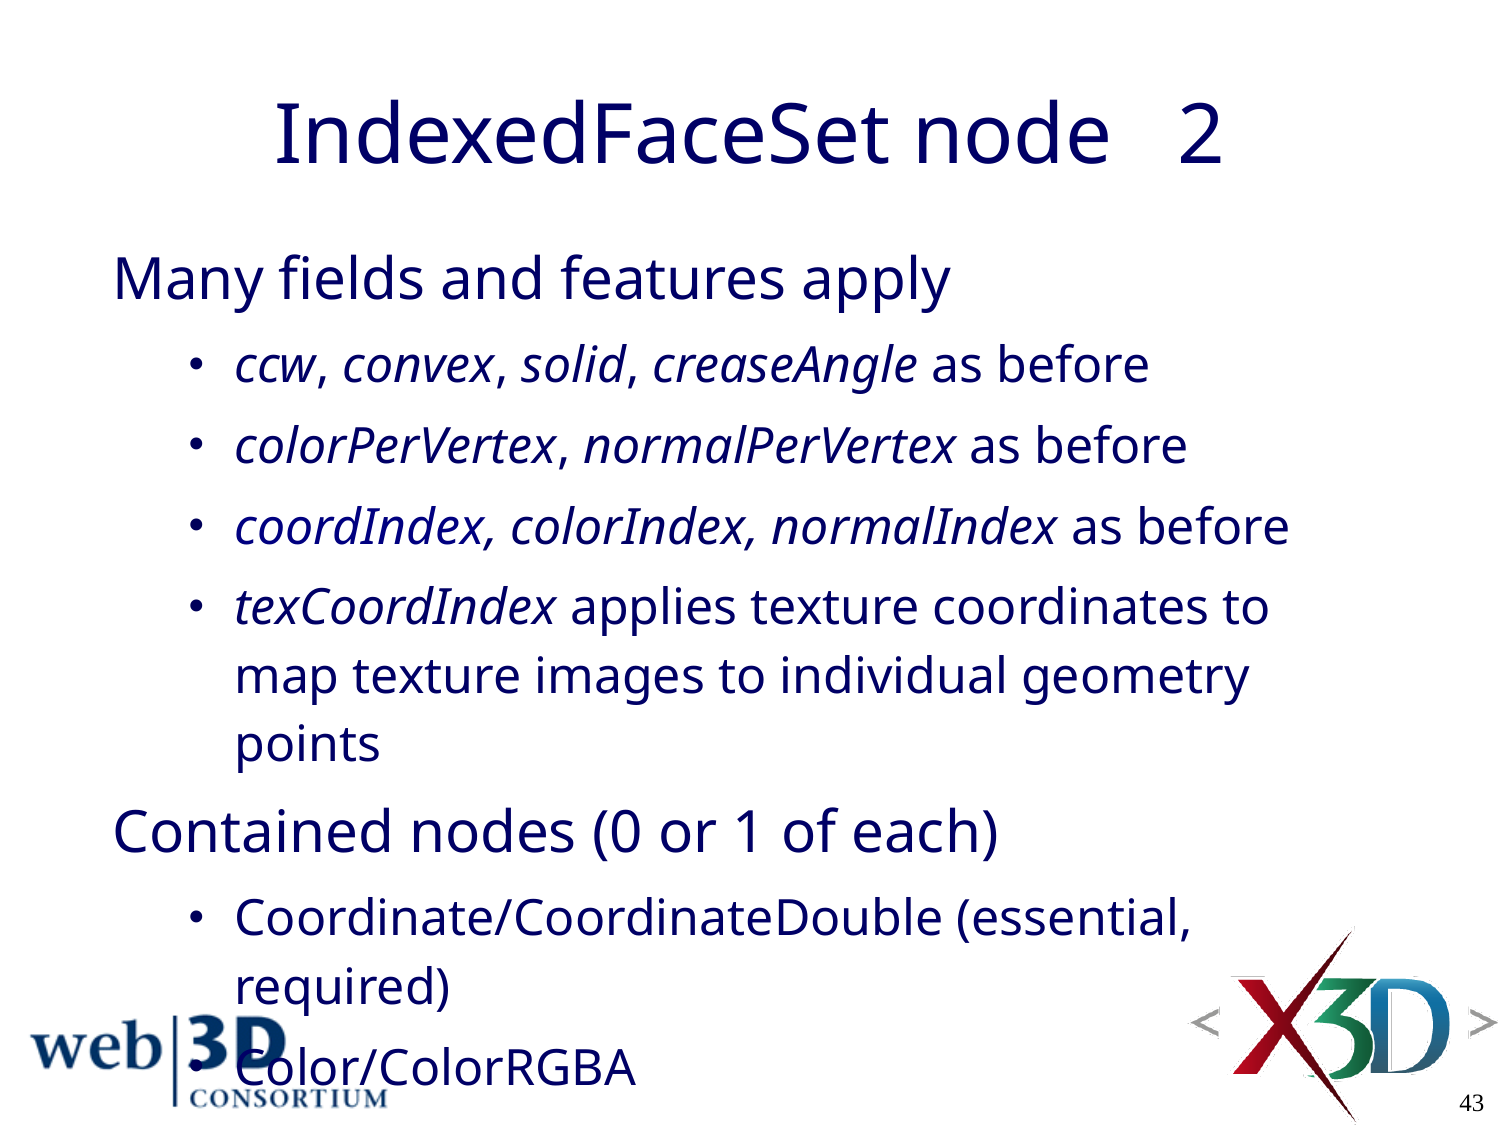

# IndexedFaceSet node 2
Many fields and features apply
ccw, convex, solid, creaseAngle as before
colorPerVertex, normalPerVertex as before
coordIndex, colorIndex, normalIndex as before
texCoordIndex applies texture coordinates to map texture images to individual geometry points
Contained nodes (0 or 1 of each)
Coordinate/CoordinateDouble (essential, required)
Color/ColorRGBA
Normal, TextureCoordinate